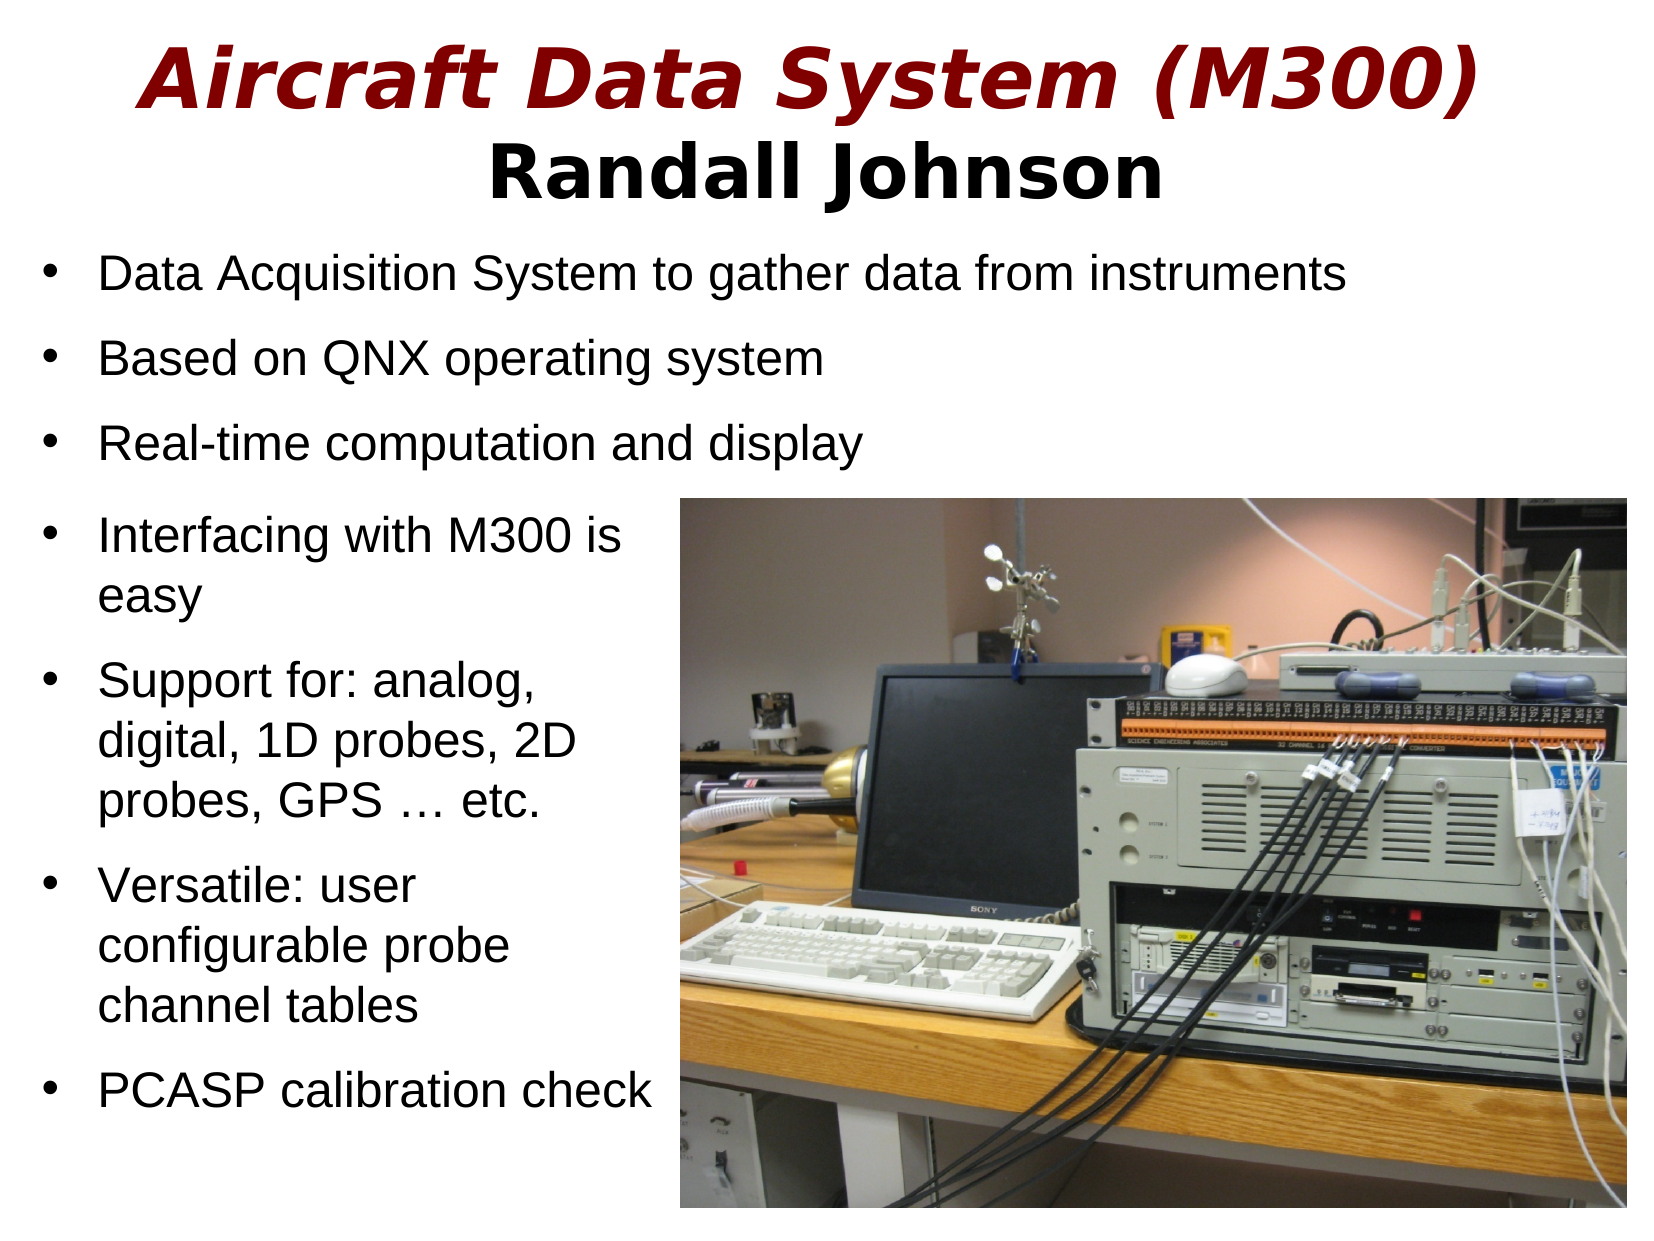

Aircraft Data System (M300)
Randall Johnson
Data Acquisition System to gather data from instruments
Based on QNX operating system
Real-time computation and display
Interfacing with M300 is easy
Support for: analog, digital, 1D probes, 2D probes, GPS … etc.
Versatile: user configurable probe channel tables
PCASP calibration check